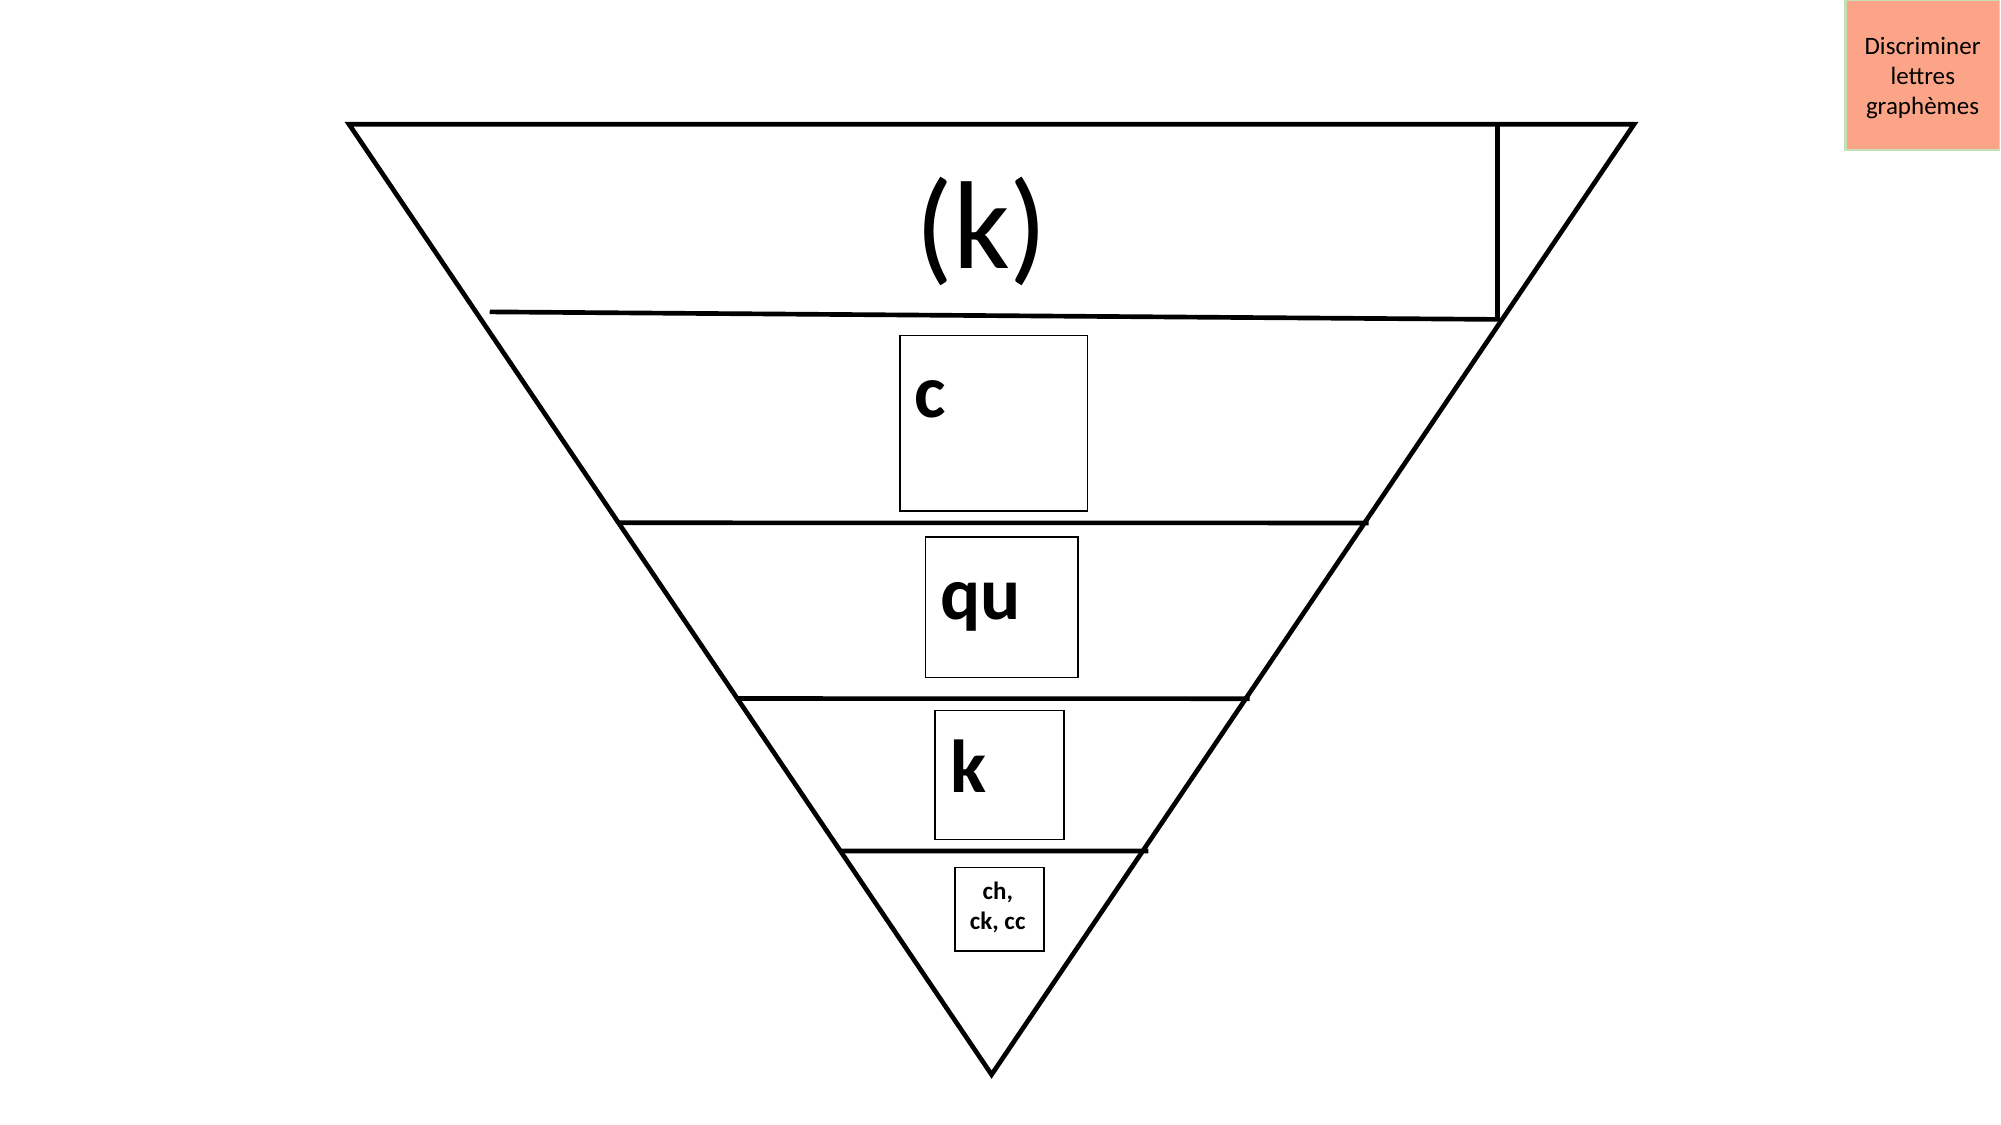

Discriminer lettres graphèmes
(k)
c
â
qu
k
ch, ck, cc